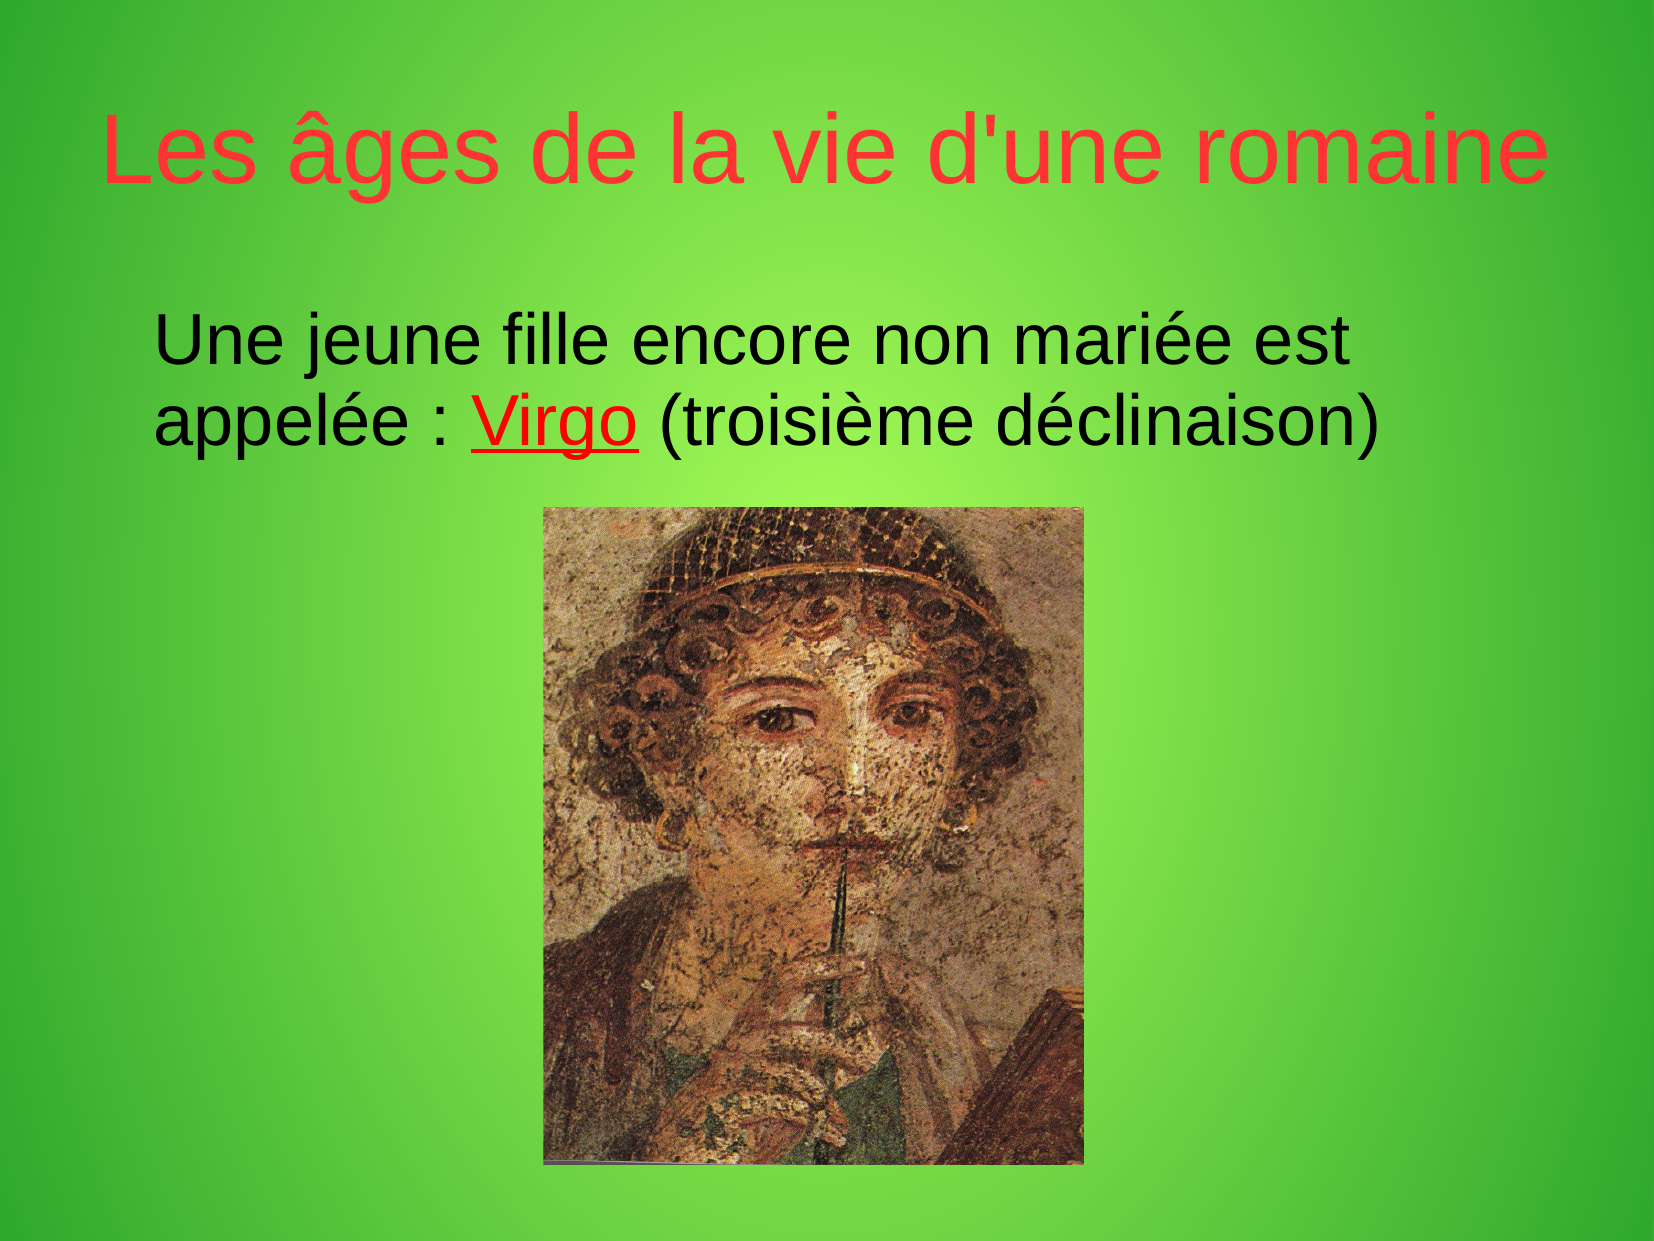

# Les âges de la vie d'une romaine
Une jeune fille encore non mariée est appelée : Virgo (troisième déclinaison)